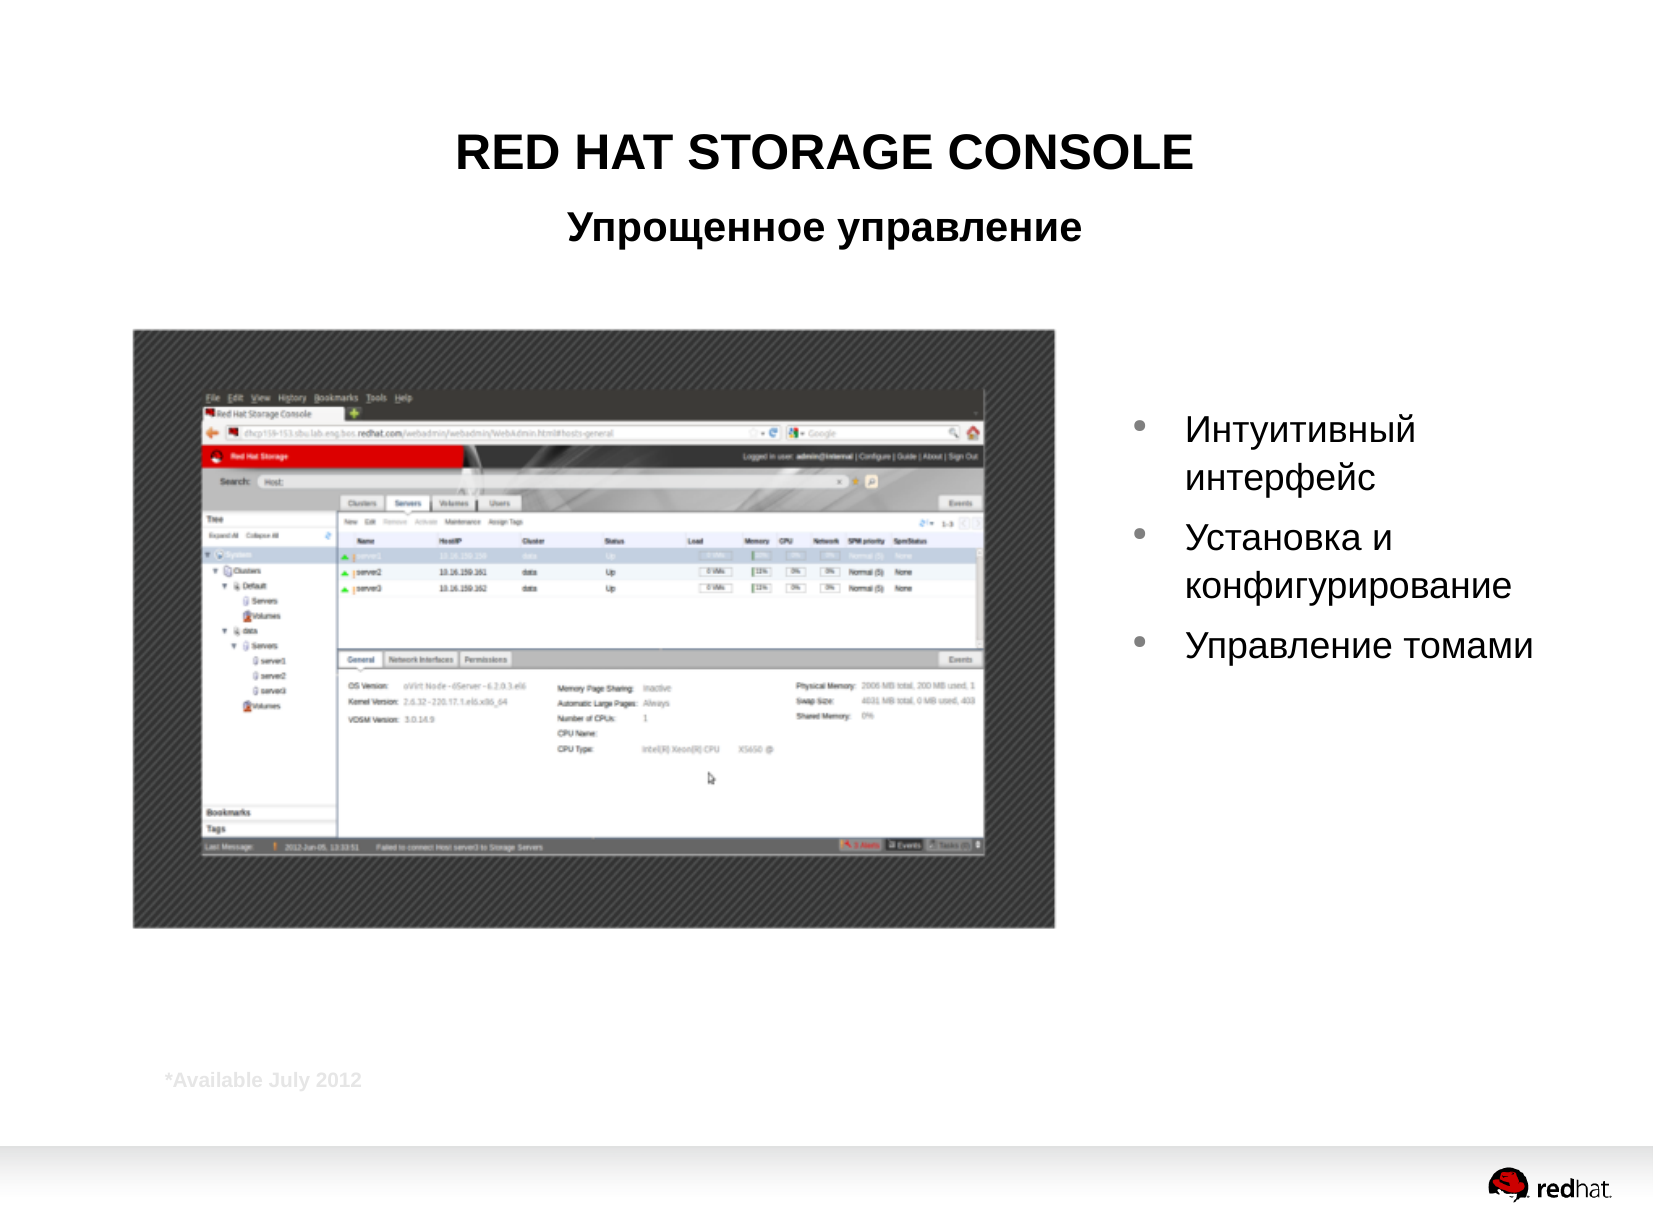

RED HAT STORAGE CONSOLE
Упрощенное управление
# Интуитивный интерфейс
Установка и конфигурирование
Управление томами
*Available July 2012